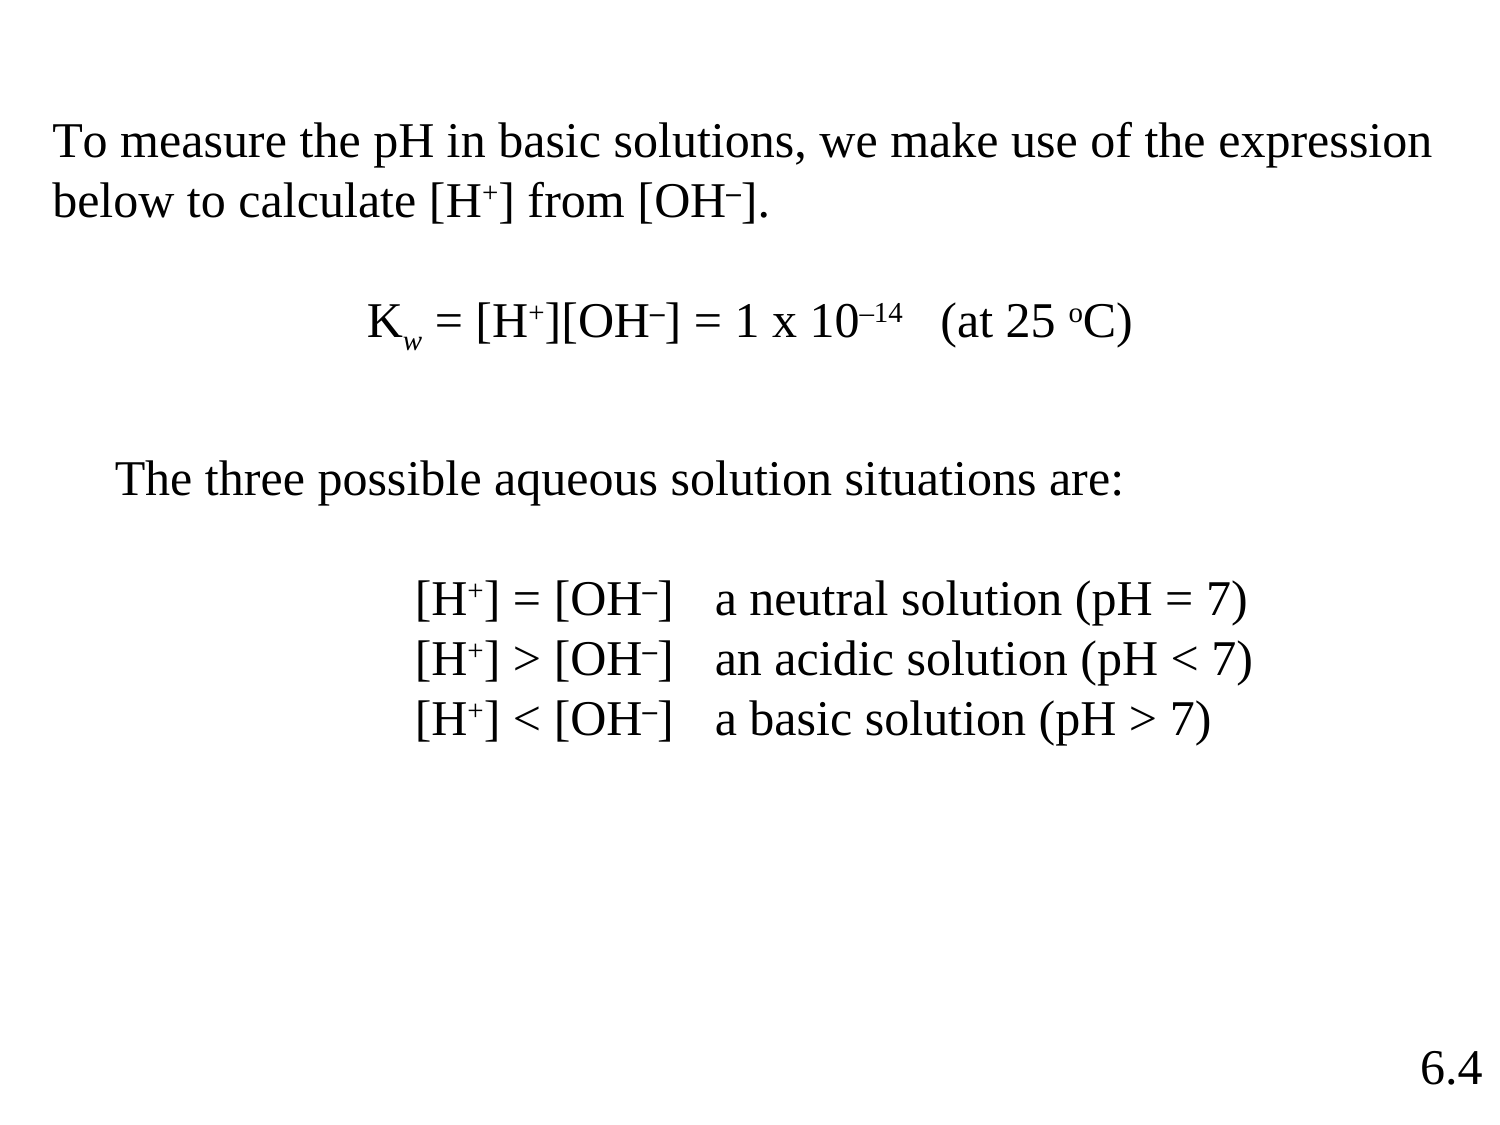

To measure the pH in basic solutions, we make use of the expression below to calculate [H+] from [OH–].
Kw = [H+][OH–] = 1 x 10–14 (at 25 oC)
The three possible aqueous solution situations are:
		[H+] = [OH–]	a neutral solution (pH = 7)
		[H+] > [OH–]	an acidic solution (pH < 7)
		[H+] < [OH–]	a basic solution (pH > 7)
6.4